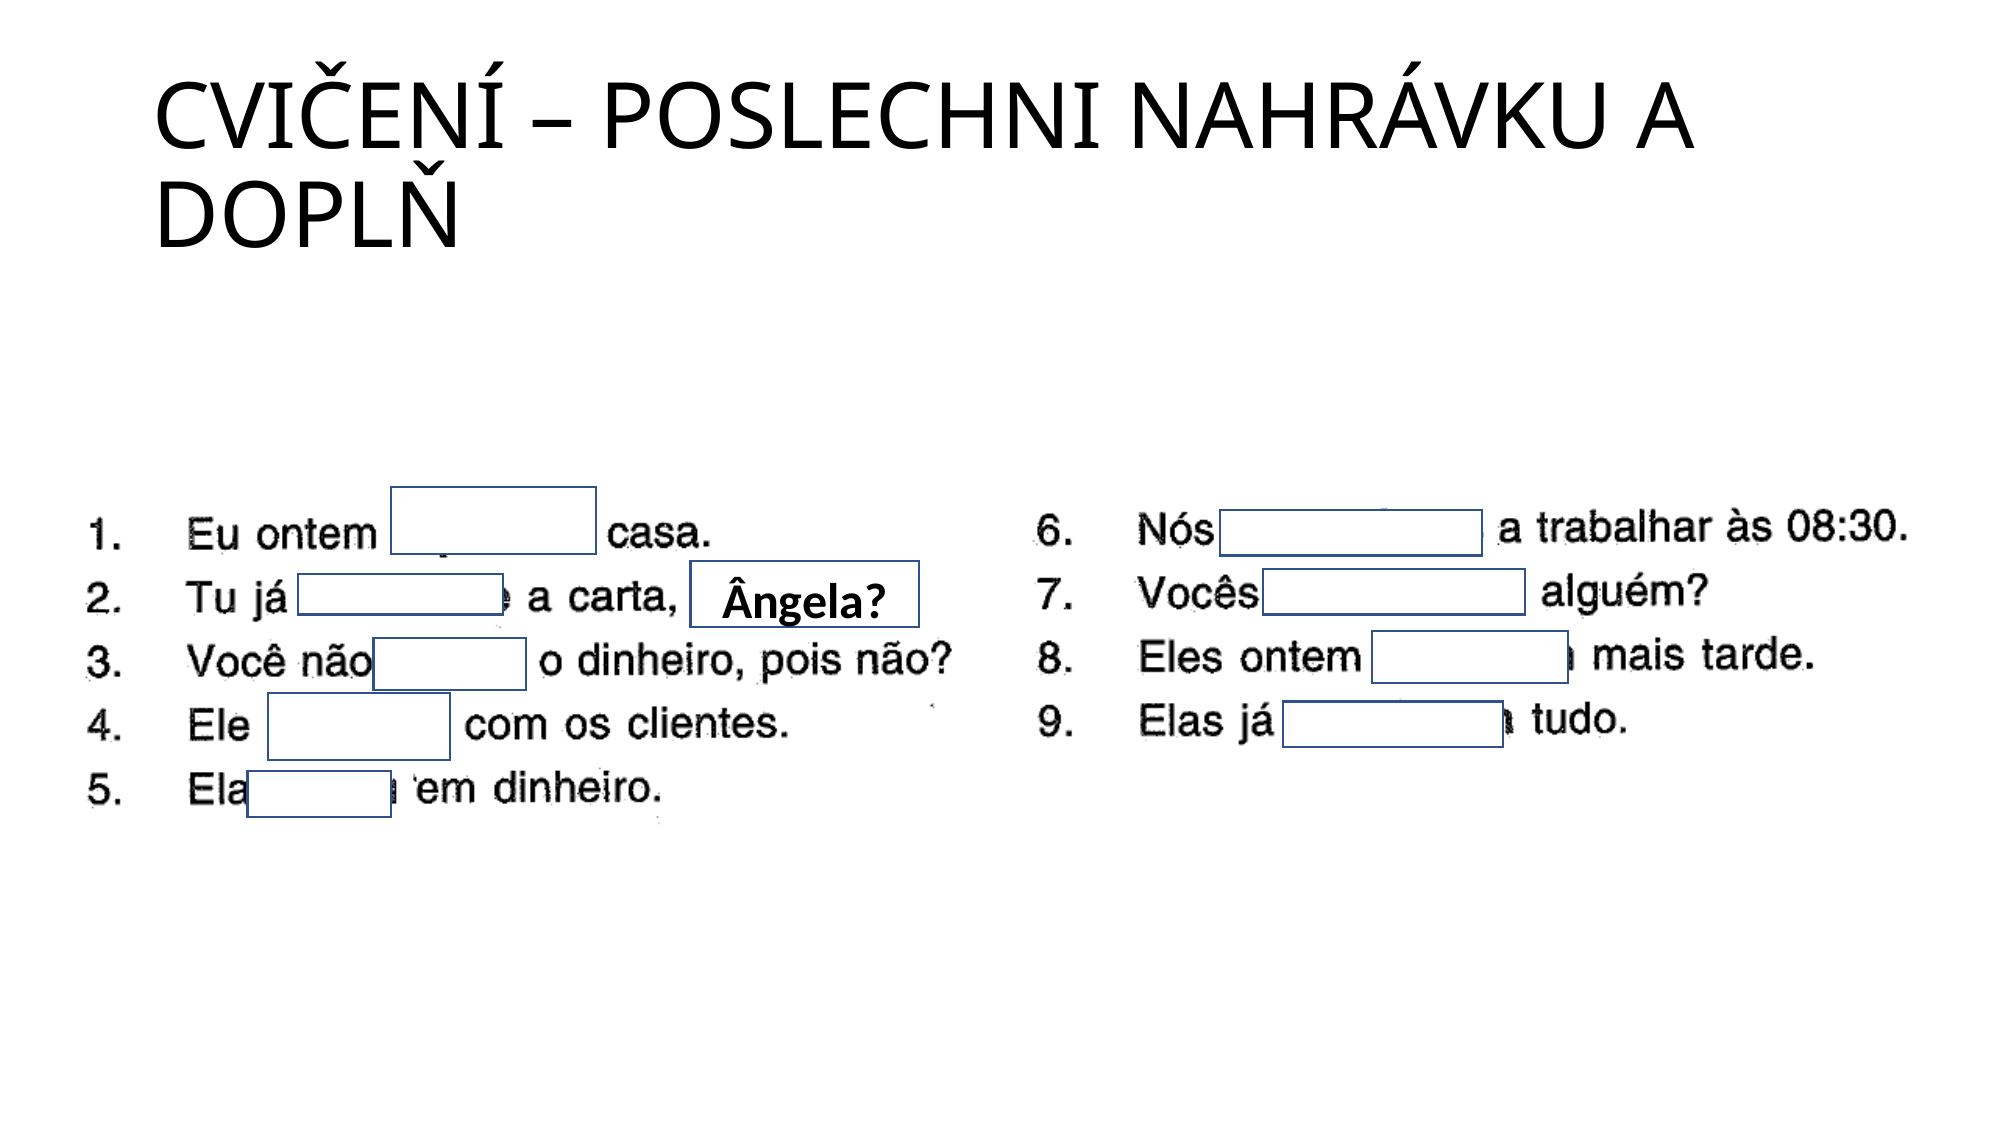

# CVIČENÍ – POSLECHNI NAHRÁVKU A DOPLŇ
Ângela?